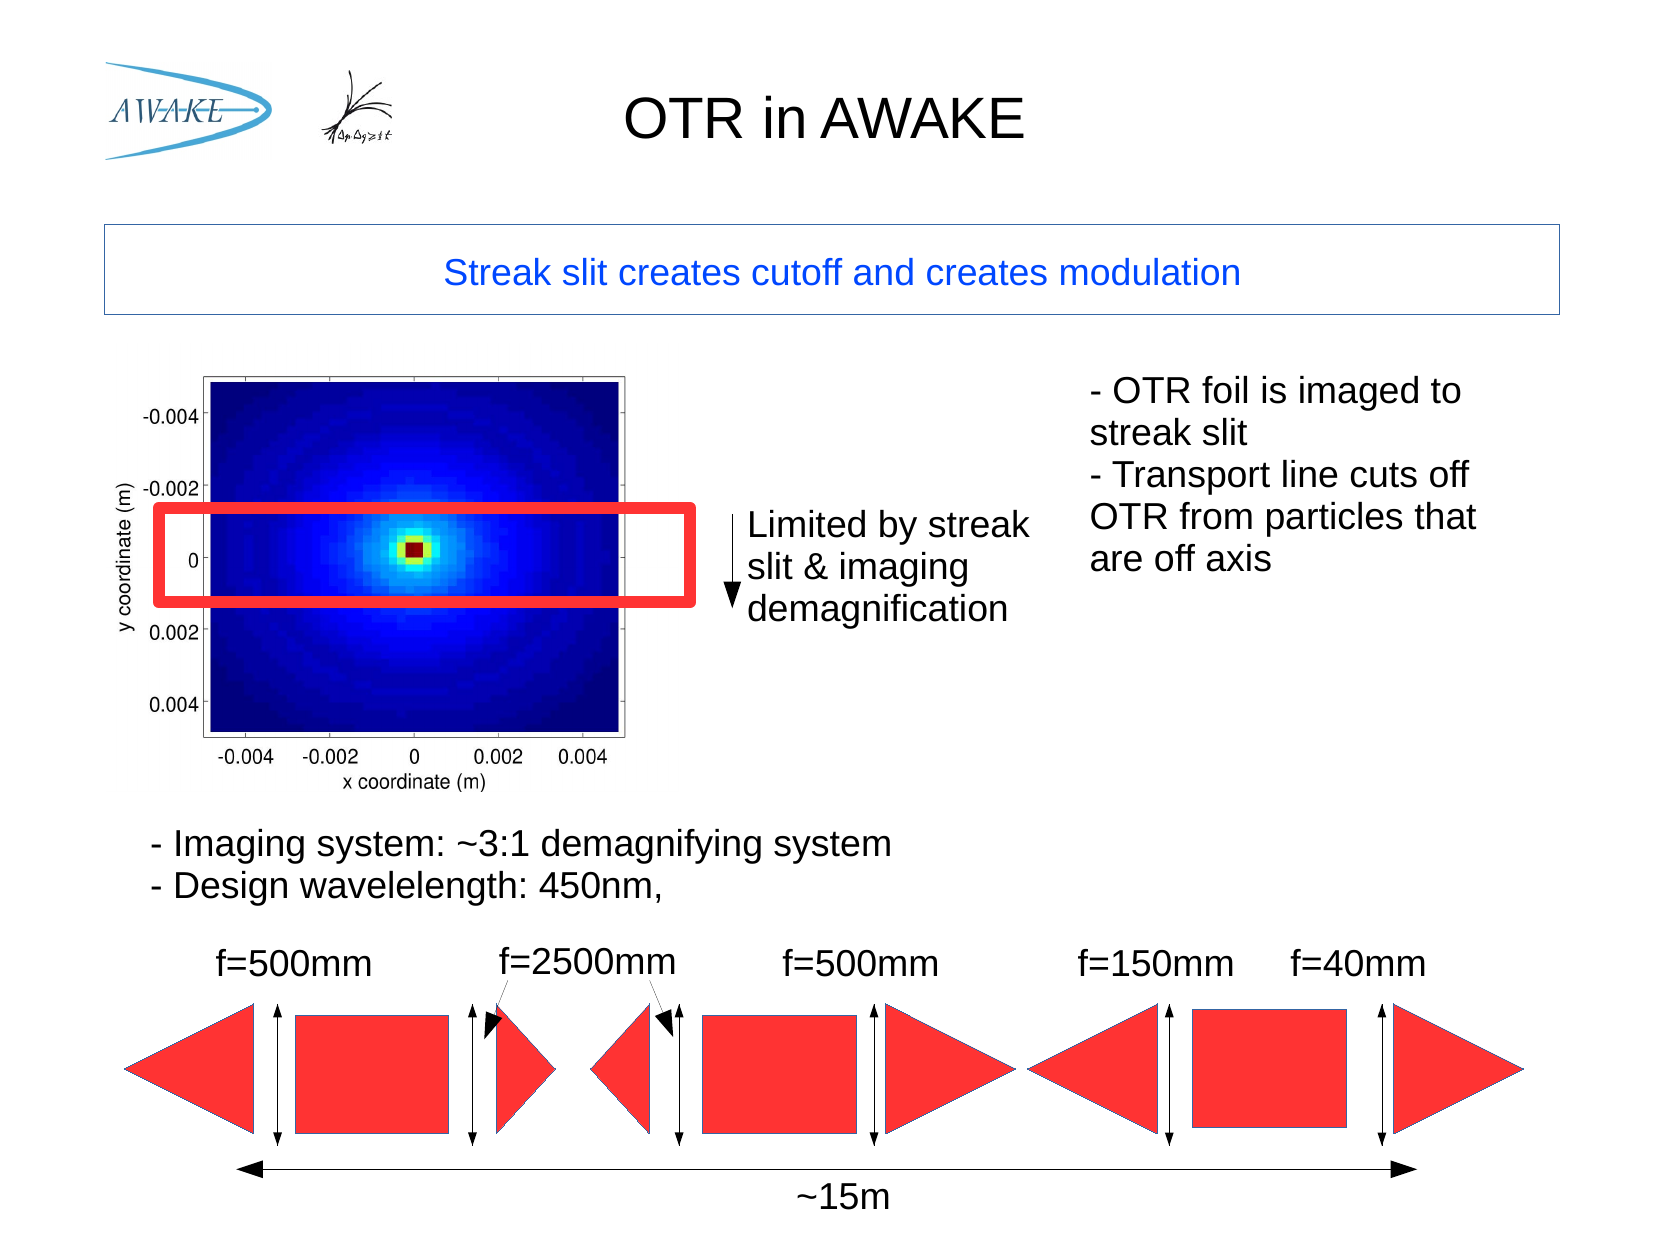

OTR in AWAKE
Streak slit creates cutoff and creates modulation
- OTR foil is imaged to streak slit
- Transport line cuts off OTR from particles that are off axis
Limited by streak slit & imaging demagnification
 - Imaging system: ~3:1 demagnifying system
 - Design wavelelength: 450nm,
f=2500mm
f=500mm
f=500mm
f=150mm
f=40mm
~15m